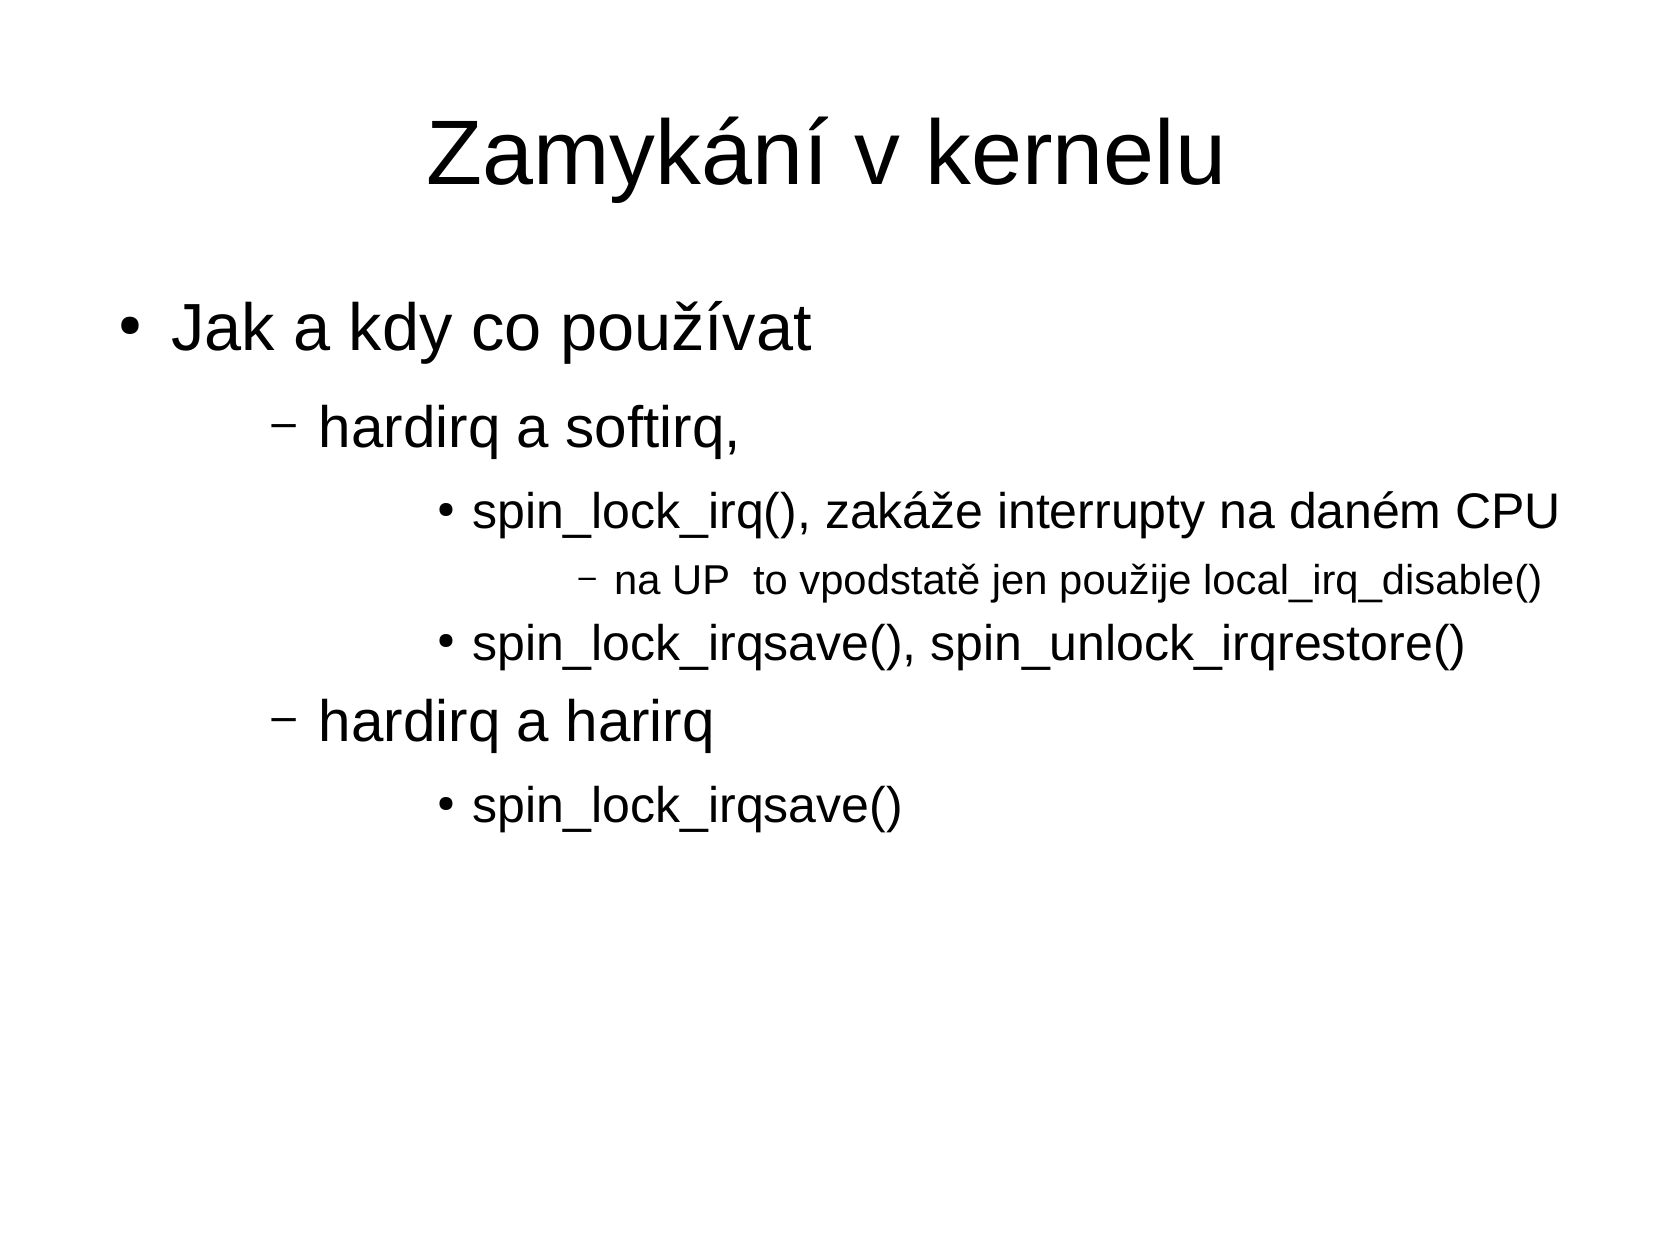

# Zamykání v kernelu
Jak a kdy co používat
hardirq a softirq,
spin_lock_irq(), zakáže interrupty na daném CPU
na UP to vpodstatě jen použije local_irq_disable()
spin_lock_irqsave(), spin_unlock_irqrestore()
hardirq a harirq
spin_lock_irqsave()